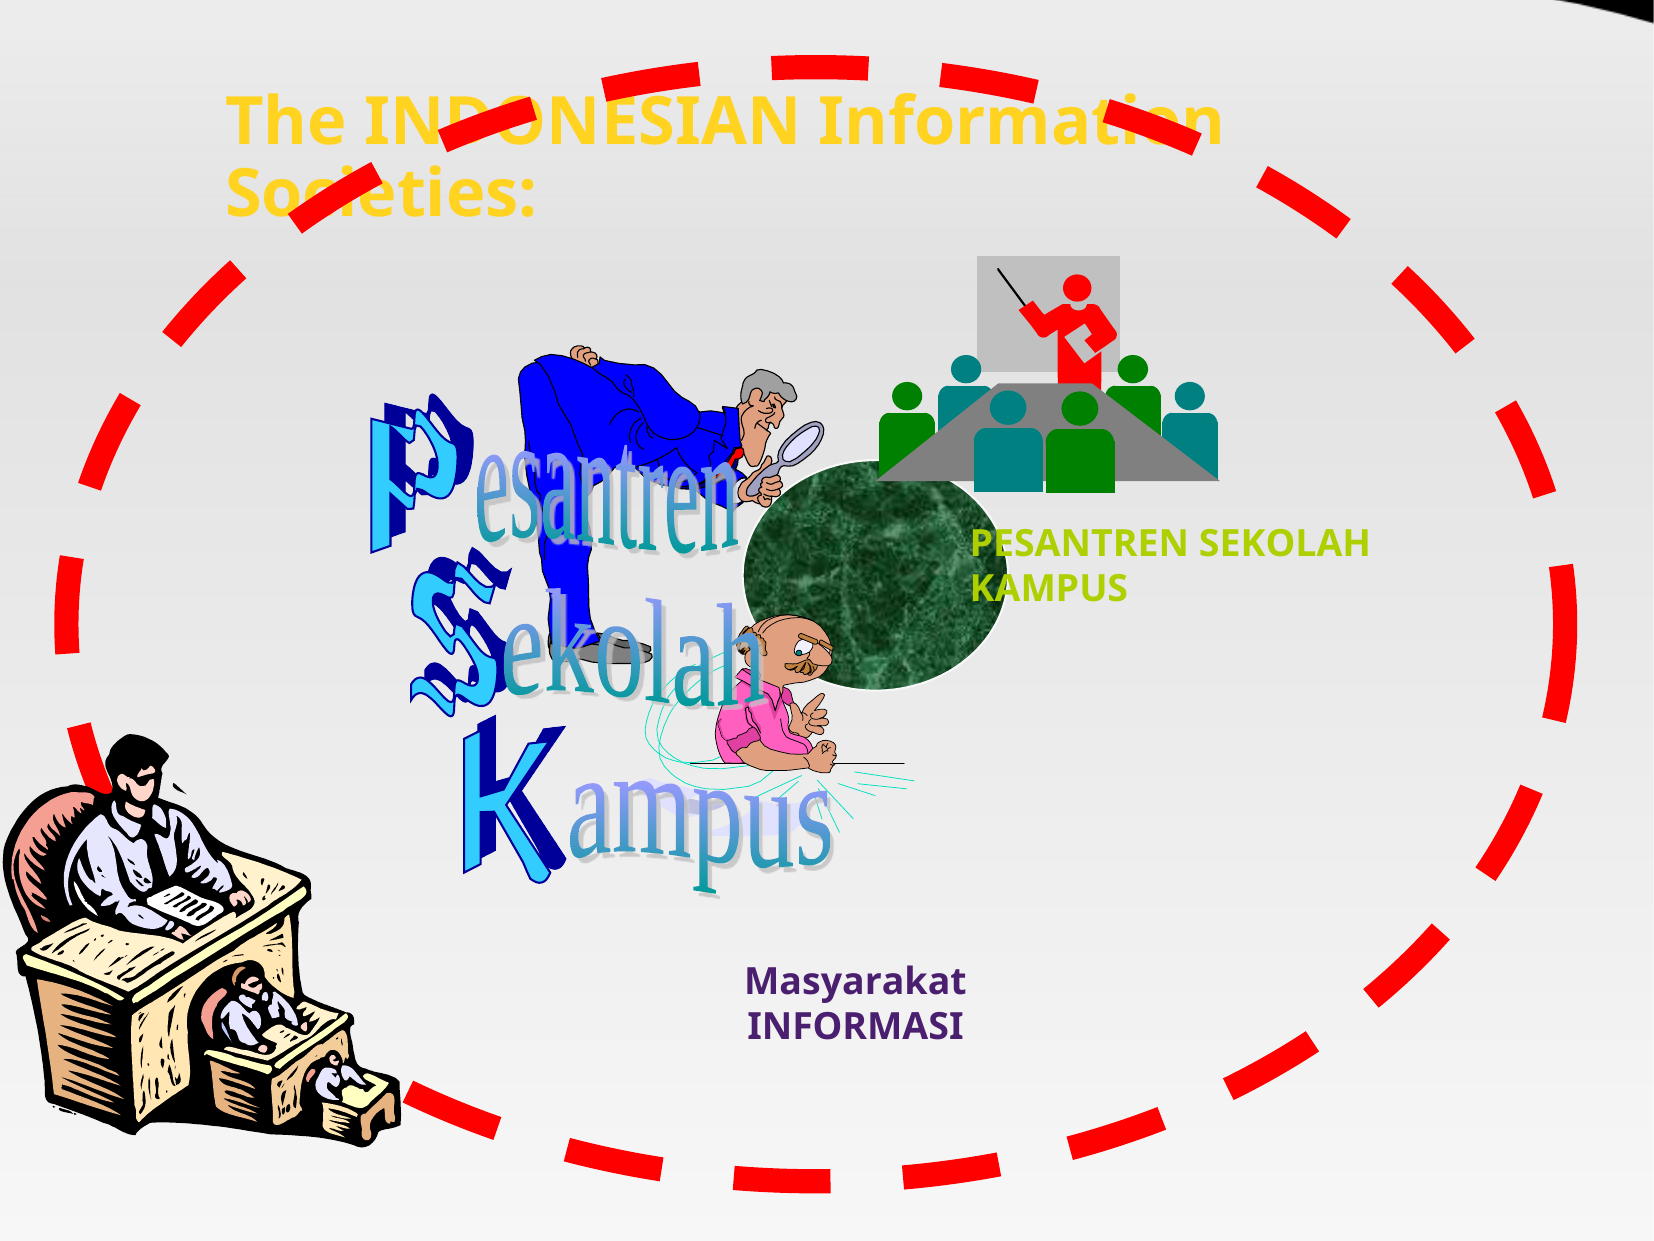

The INDONESIAN Information Societies:
P
esantren
PESANTREN SEKOLAH KAMPUS
S
ekolah
K
ampus
Masyarakat INFORMASI